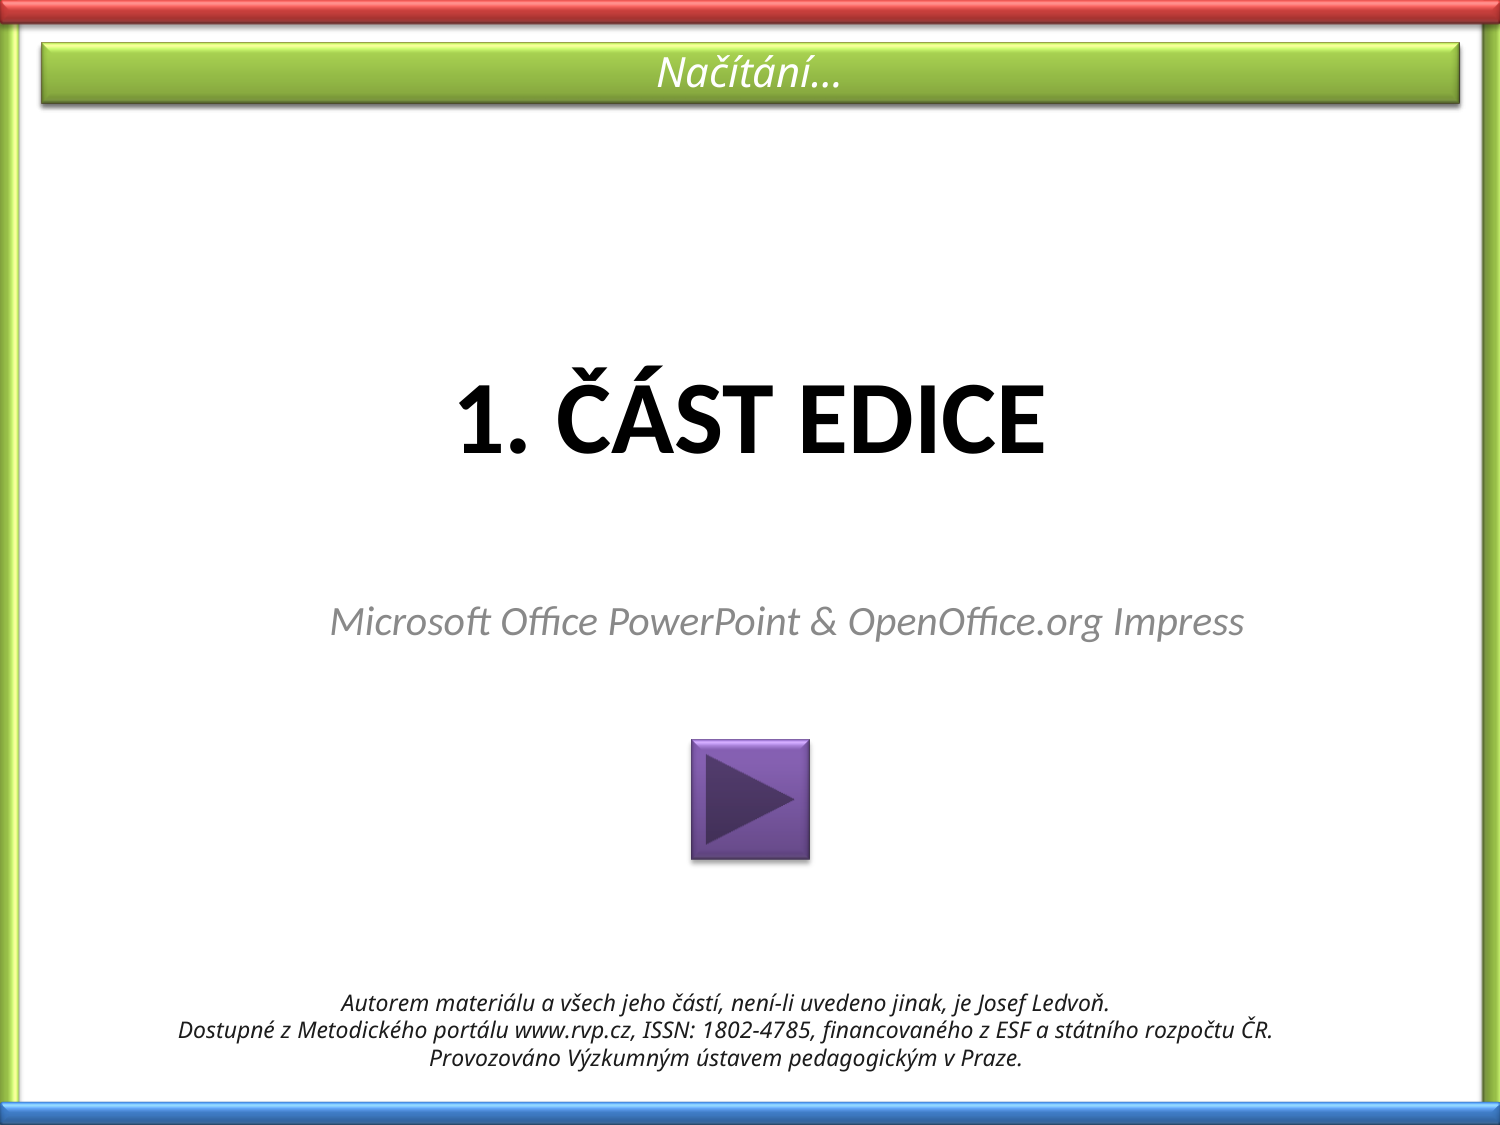

Načítání…
# 1. ČÁST EDICE
Microsoft Office PowerPoint & OpenOffice.org Impress